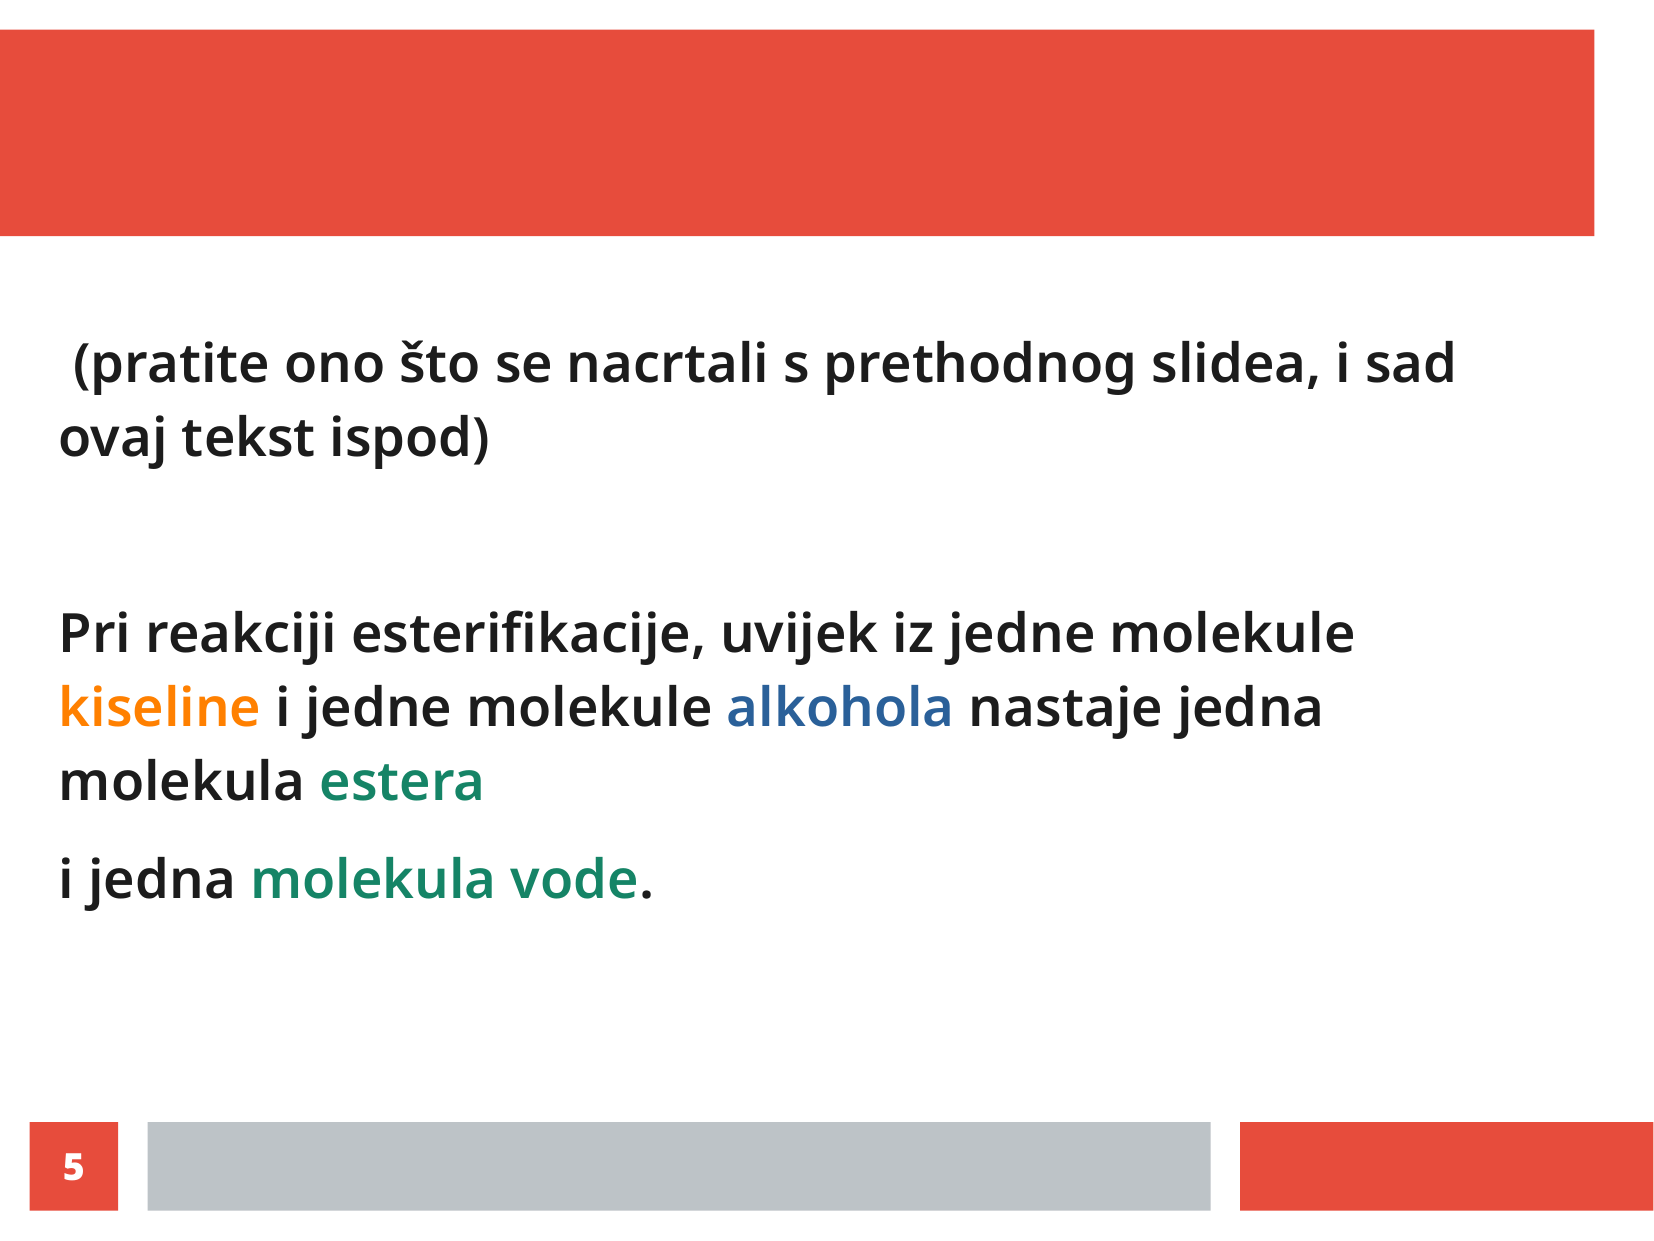

#
 (pratite ono što se nacrtali s prethodnog slidea, i sad ovaj tekst ispod)
Pri reakciji esterifikacije, uvijek iz jedne molekule kiseline i jedne molekule alkohola nastaje jedna molekula estera
i jedna molekula vode.
5